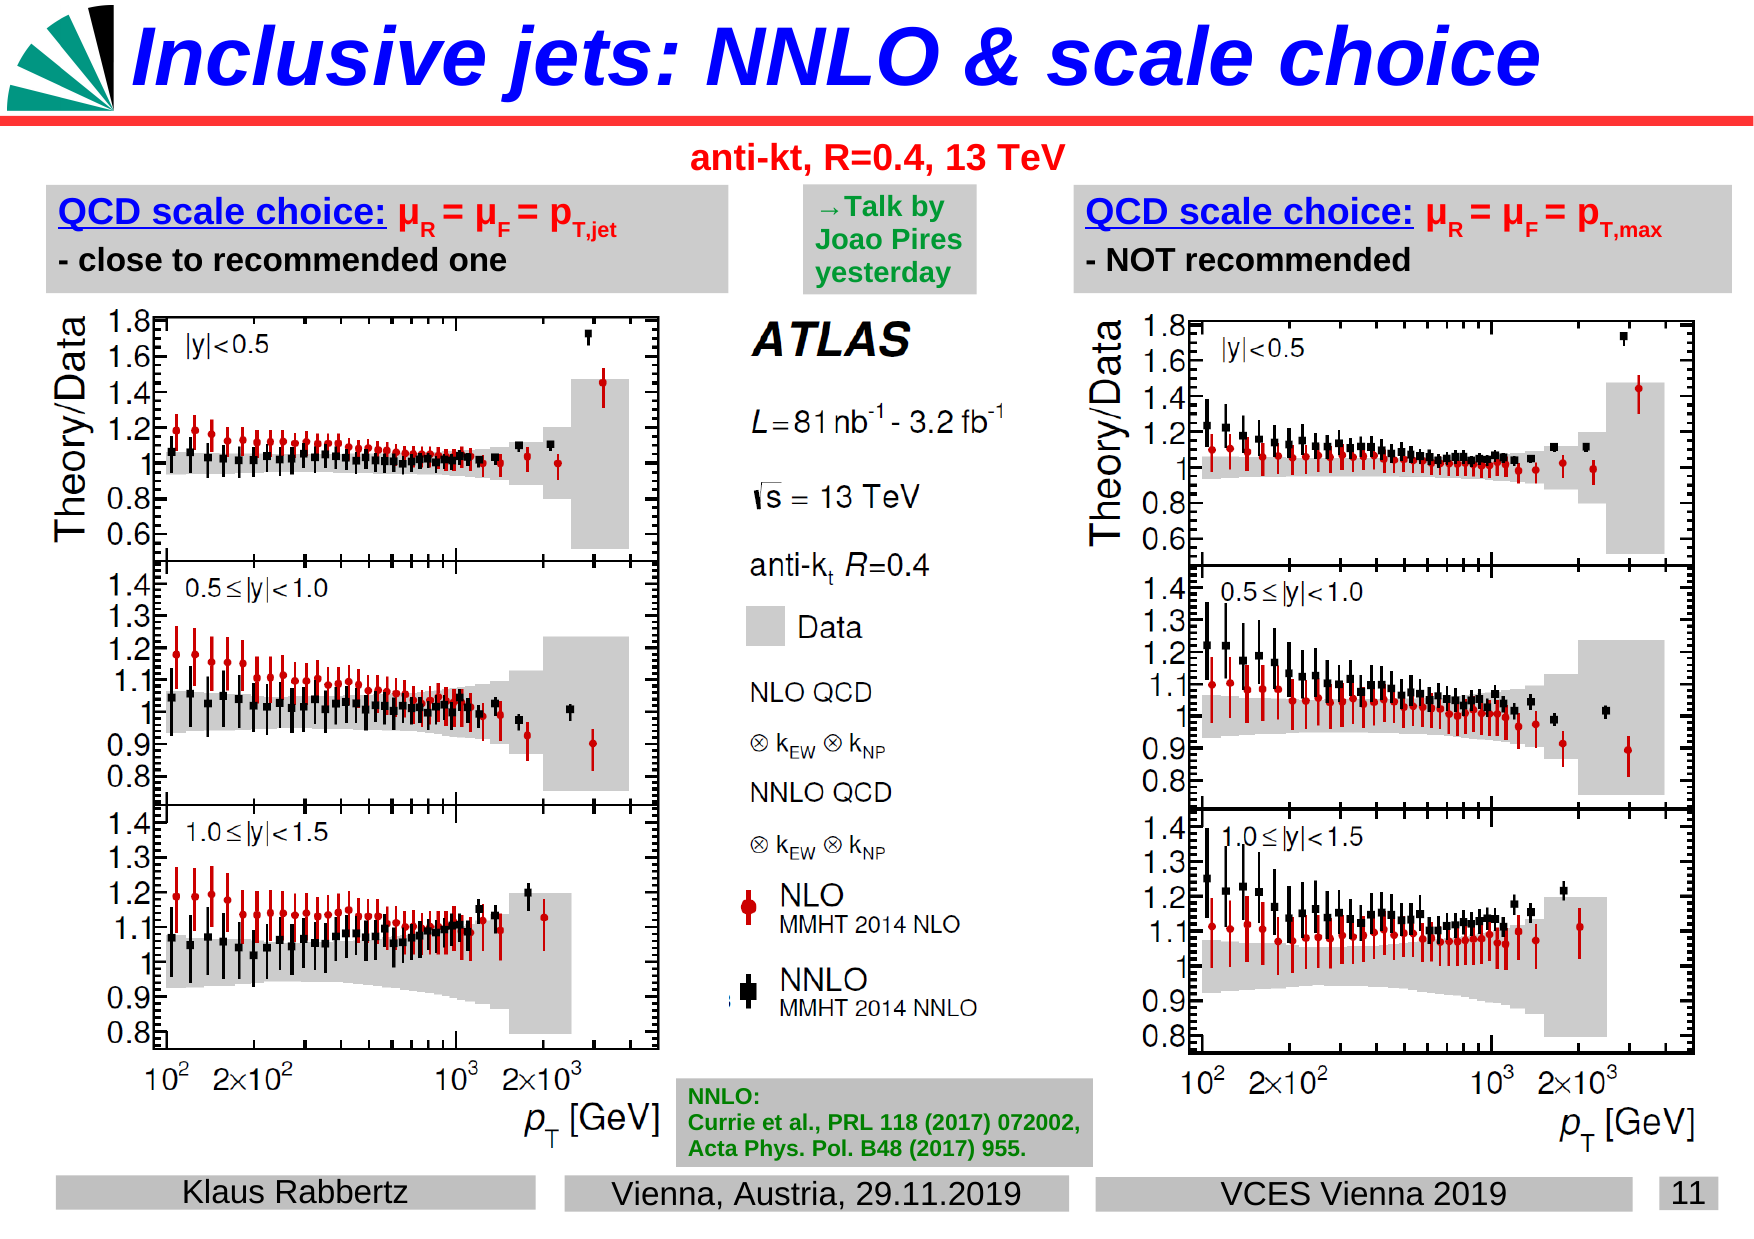

# Inclusive jets: NNLO & scale choice
anti-kt, R=0.4, 13 TeV
→Talk by
Joao Pires
yesterday
QCD scale choice: μR = μF = pT,jet
- close to recommended one
QCD scale choice: μR = μF = pT,max
- NOT recommended
NNLO:
Currie et al., PRL 118 (2017) 072002,
Acta Phys. Pol. B48 (2017) 955.